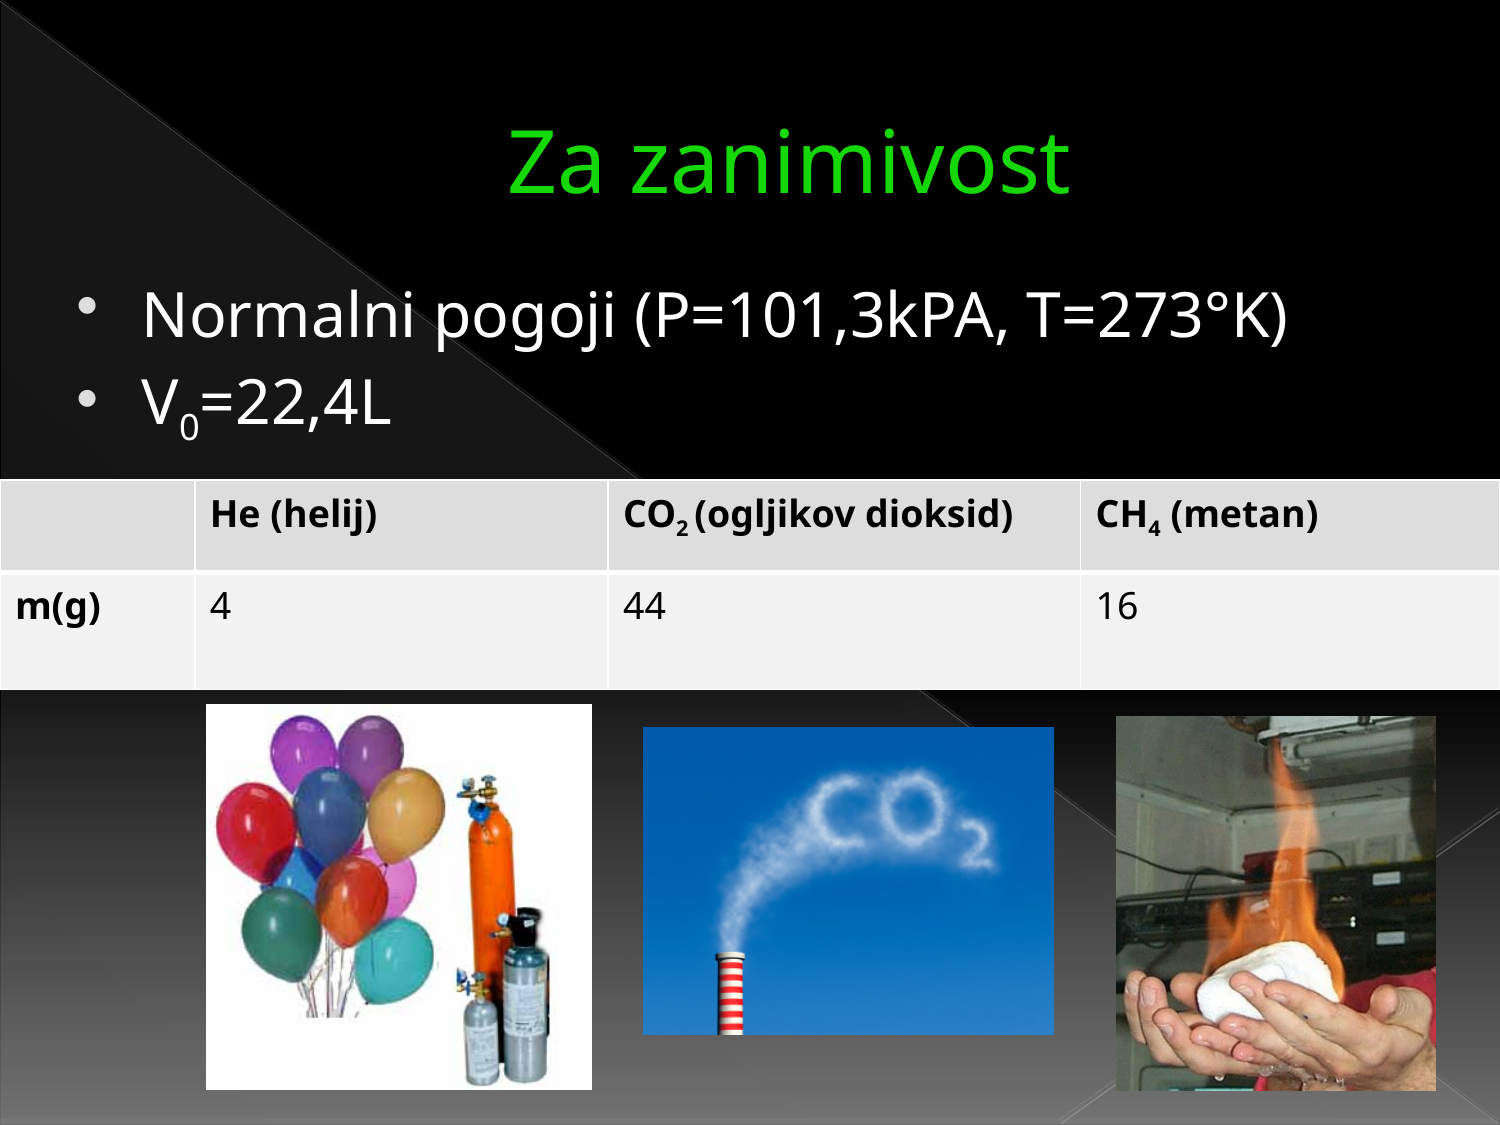

# Za zanimivost
Normalni pogoji (P=101,3kPA, T=273°K)
V0=22,4L
| | He (helij) | CO2 (ogljikov dioksid) | CH4 (metan) |
| --- | --- | --- | --- |
| m(g) | 4 | 44 | 16 |